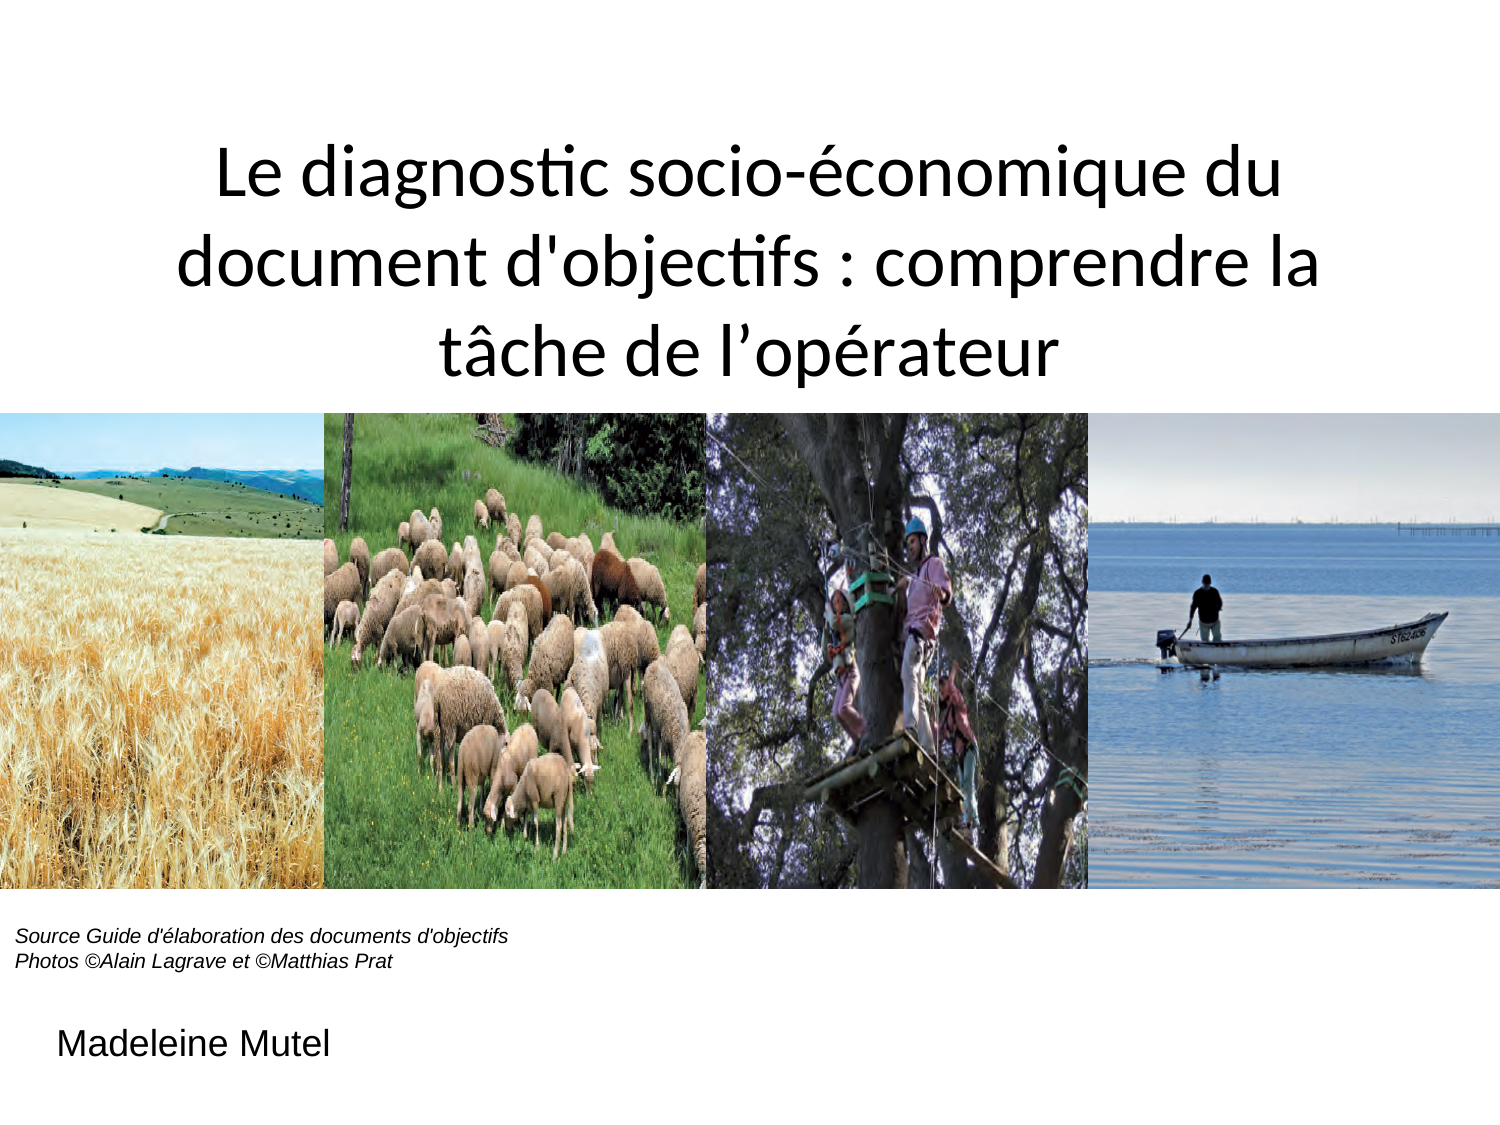

# Le diagnostic socio-économique du document d'objectifs : comprendre la tâche de l’opérateur
Source Guide d'élaboration des documents d'objectifs
Photos ©Alain Lagrave et ©Matthias Prat
Madeleine Mutel